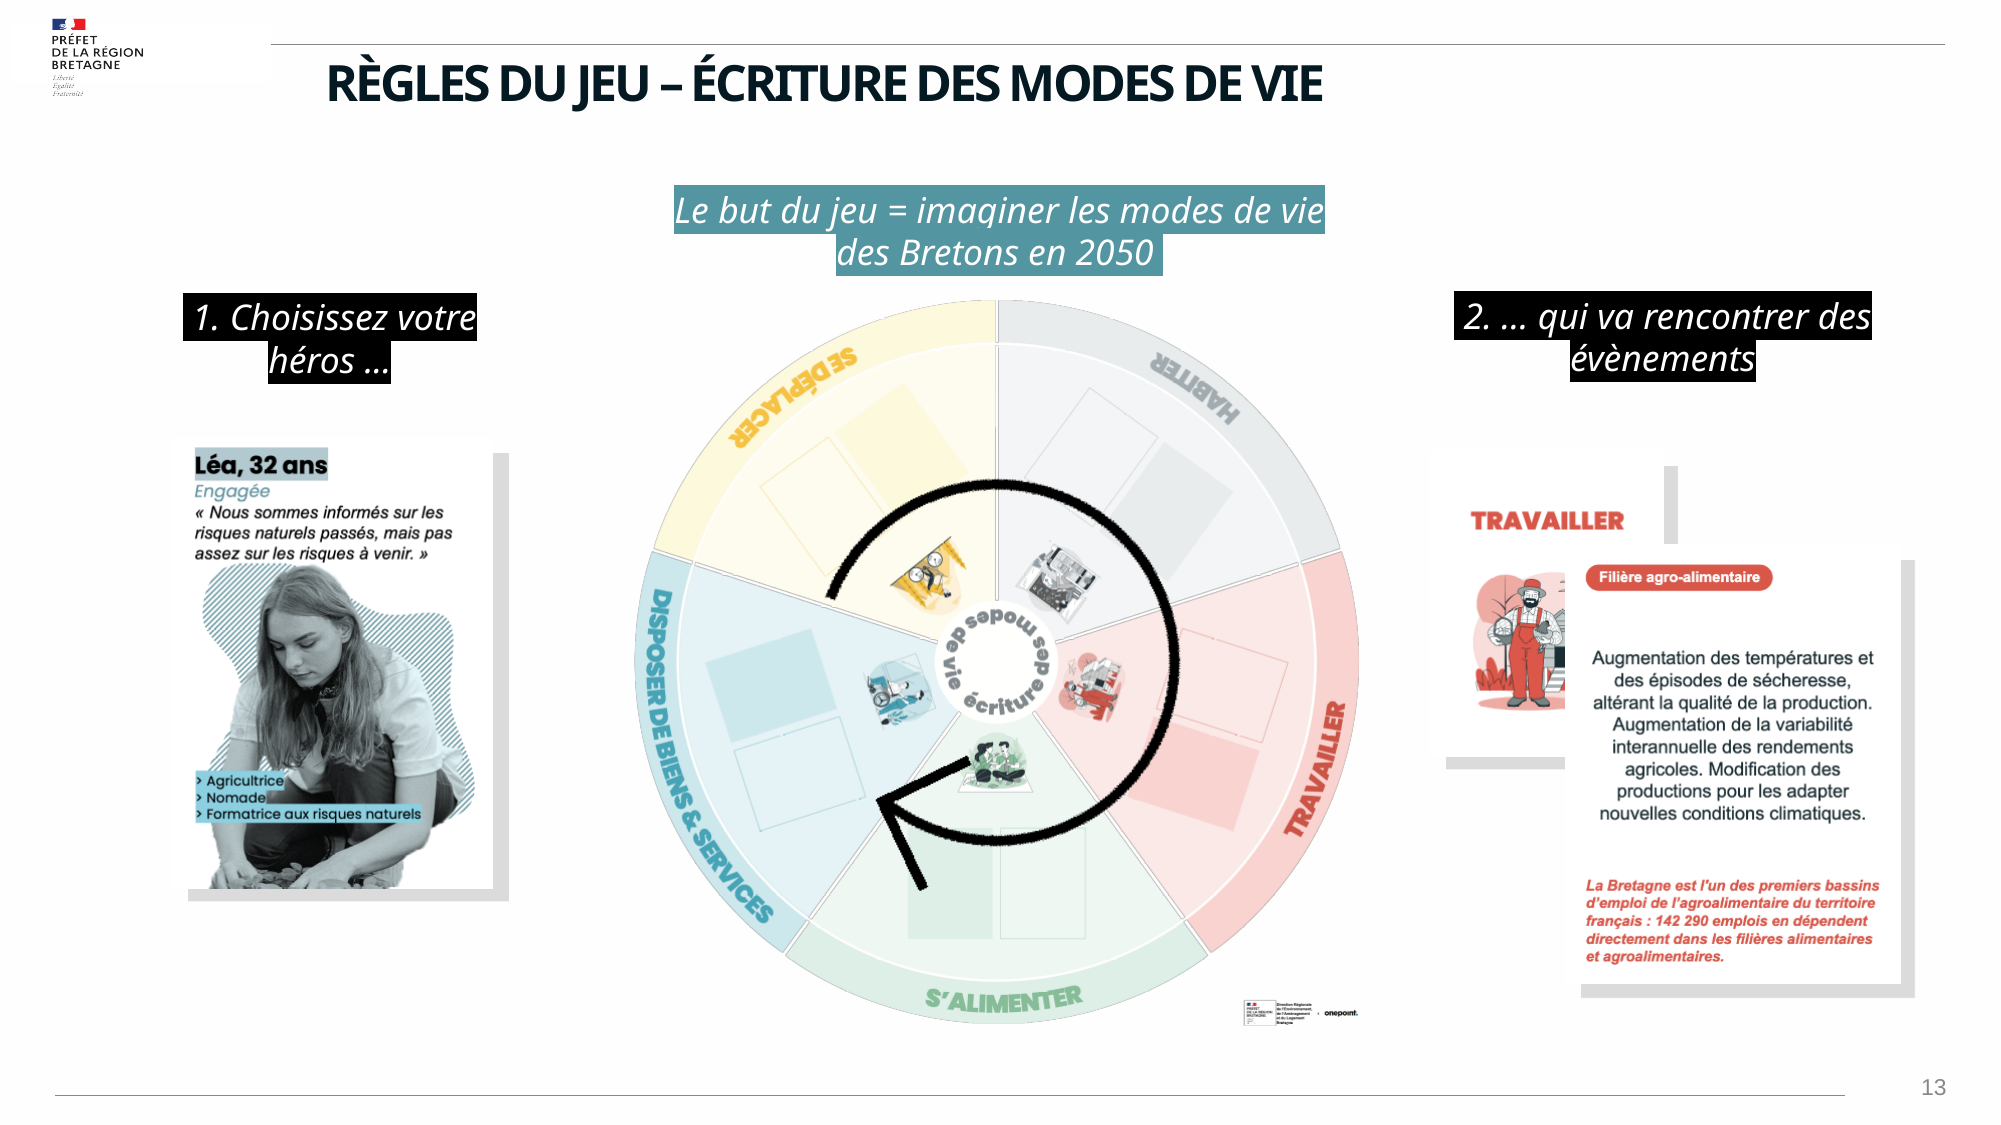

RÈGLES DU JEU – ÉCRITURE DES MODES DE VIE
Le but du jeu = imaginer les modes de vie des Bretons en 2050
 2. … qui va rencontrer des évènements
 1. Choisissez votre héros ...